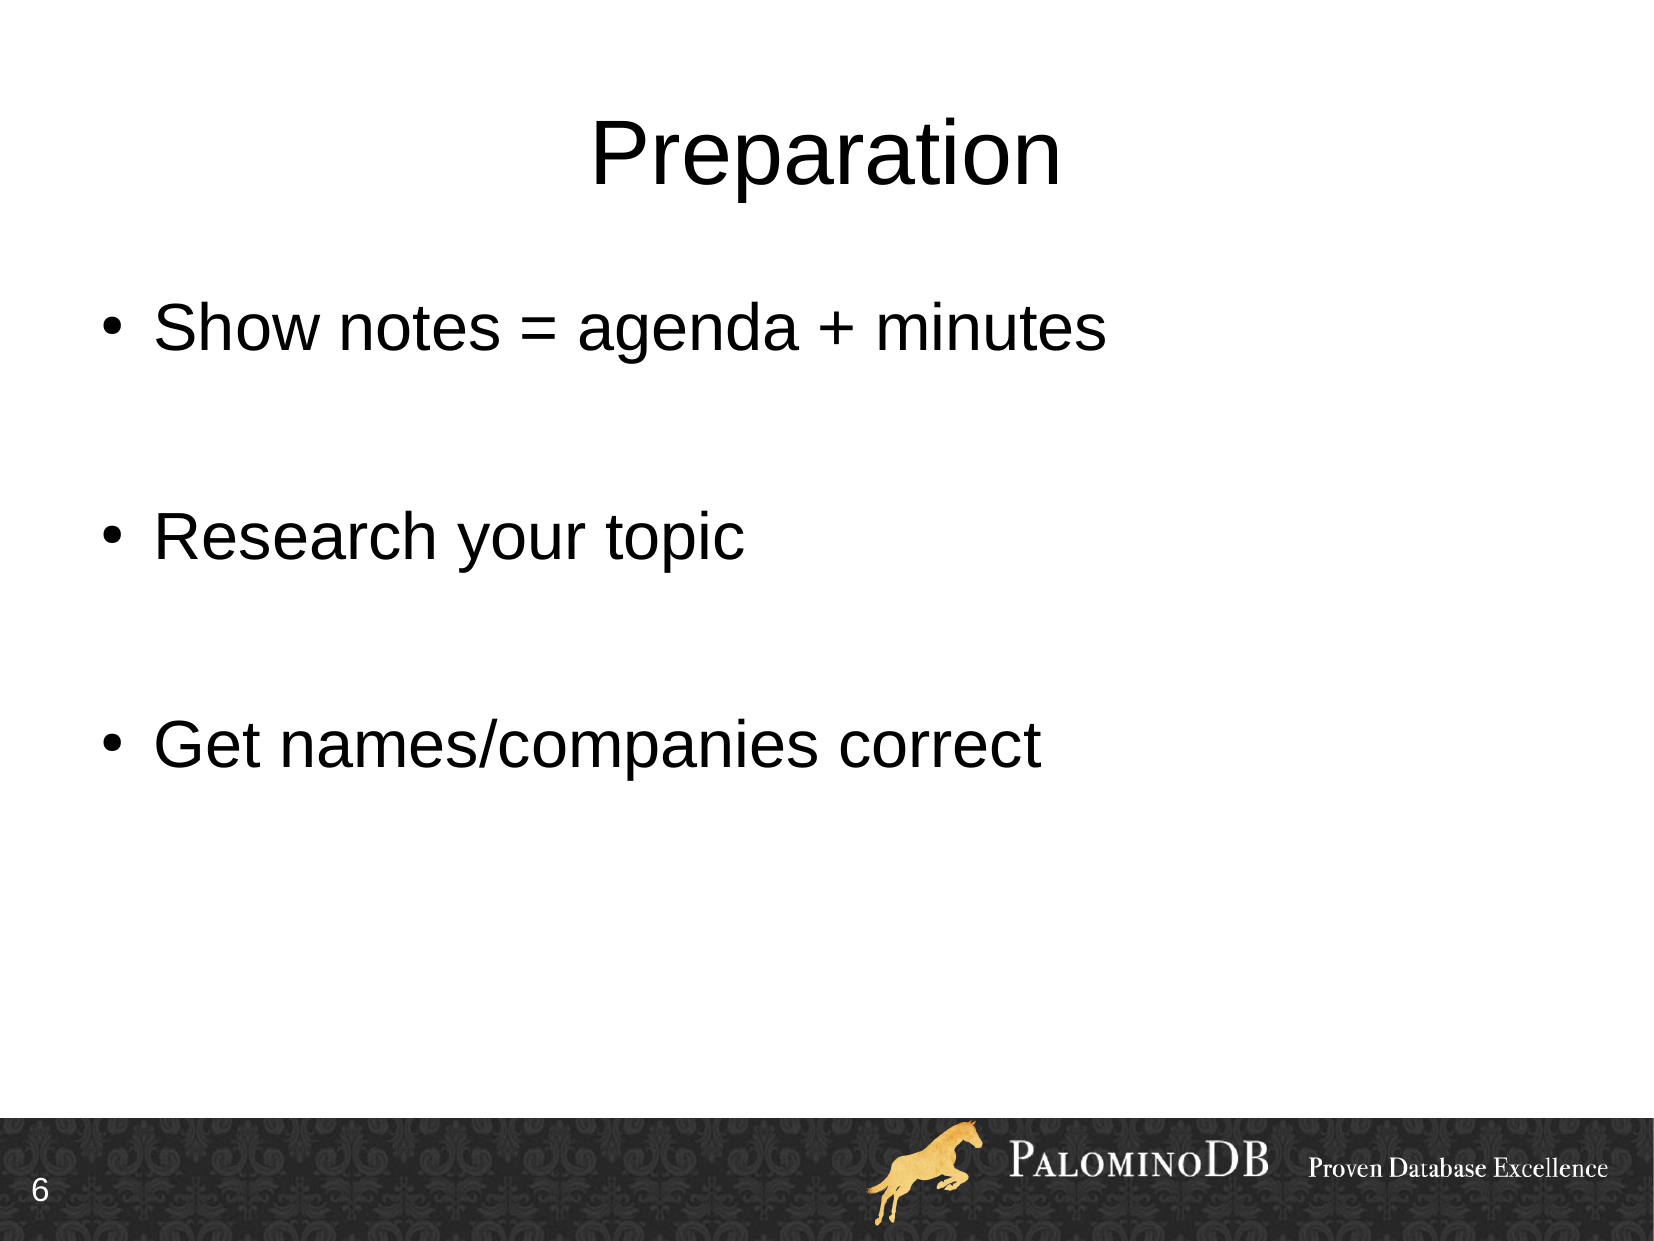

# Preparation
Show notes = agenda + minutes
Research your topic
Get names/companies correct